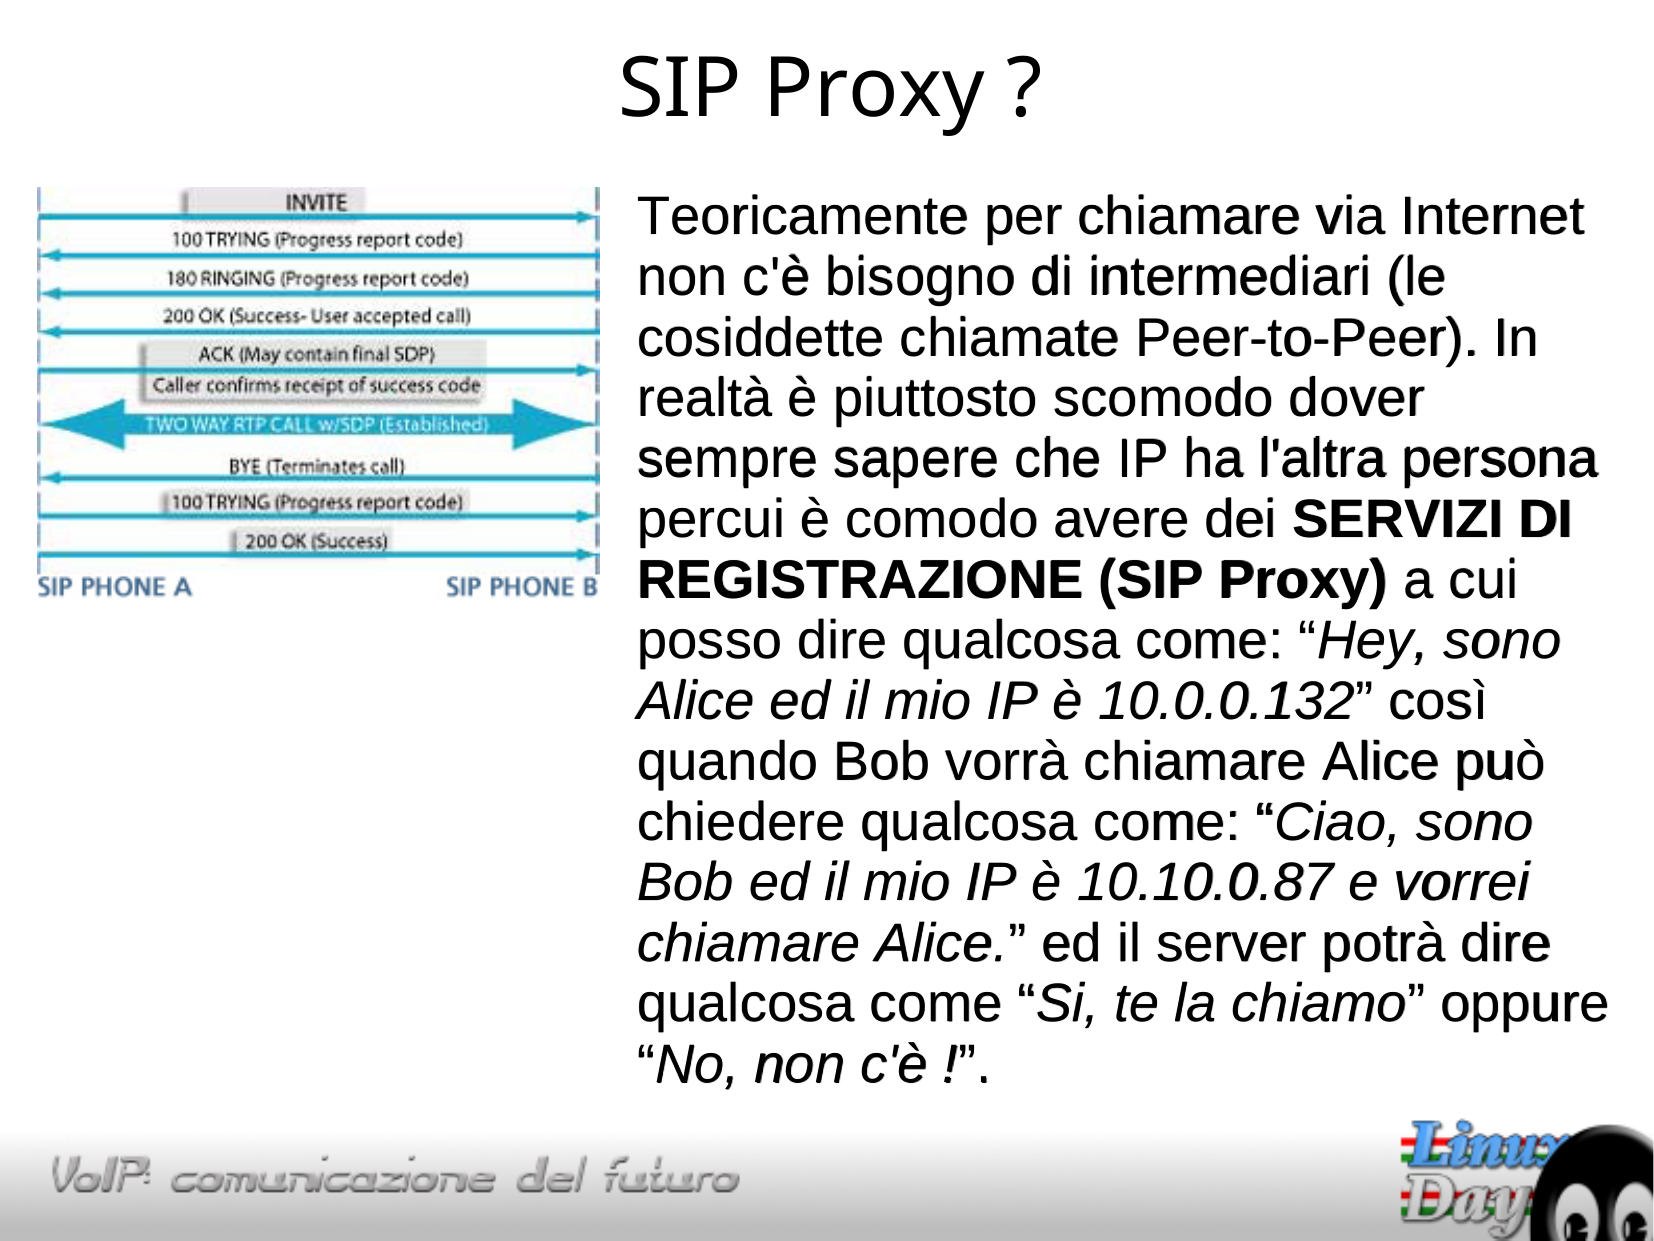

# SIP Proxy ?
Teoricamente per chiamare via Internet non c'è bisogno di intermediari (le cosiddette chiamate Peer-to-Peer). In realtà è piuttosto scomodo dover sempre sapere che IP ha l'altra persona percui è comodo avere dei SERVIZI DI REGISTRAZIONE (SIP Proxy) a cui posso dire qualcosa come: “Hey, sono Alice ed il mio IP è 10.0.0.132” così quando Bob vorrà chiamare Alice può chiedere qualcosa come: “Ciao, sono Bob ed il mio IP è 10.10.0.87 e vorrei chiamare Alice.” ed il server potrà dire qualcosa come “Si, te la chiamo” oppure “No, non c'è !”.